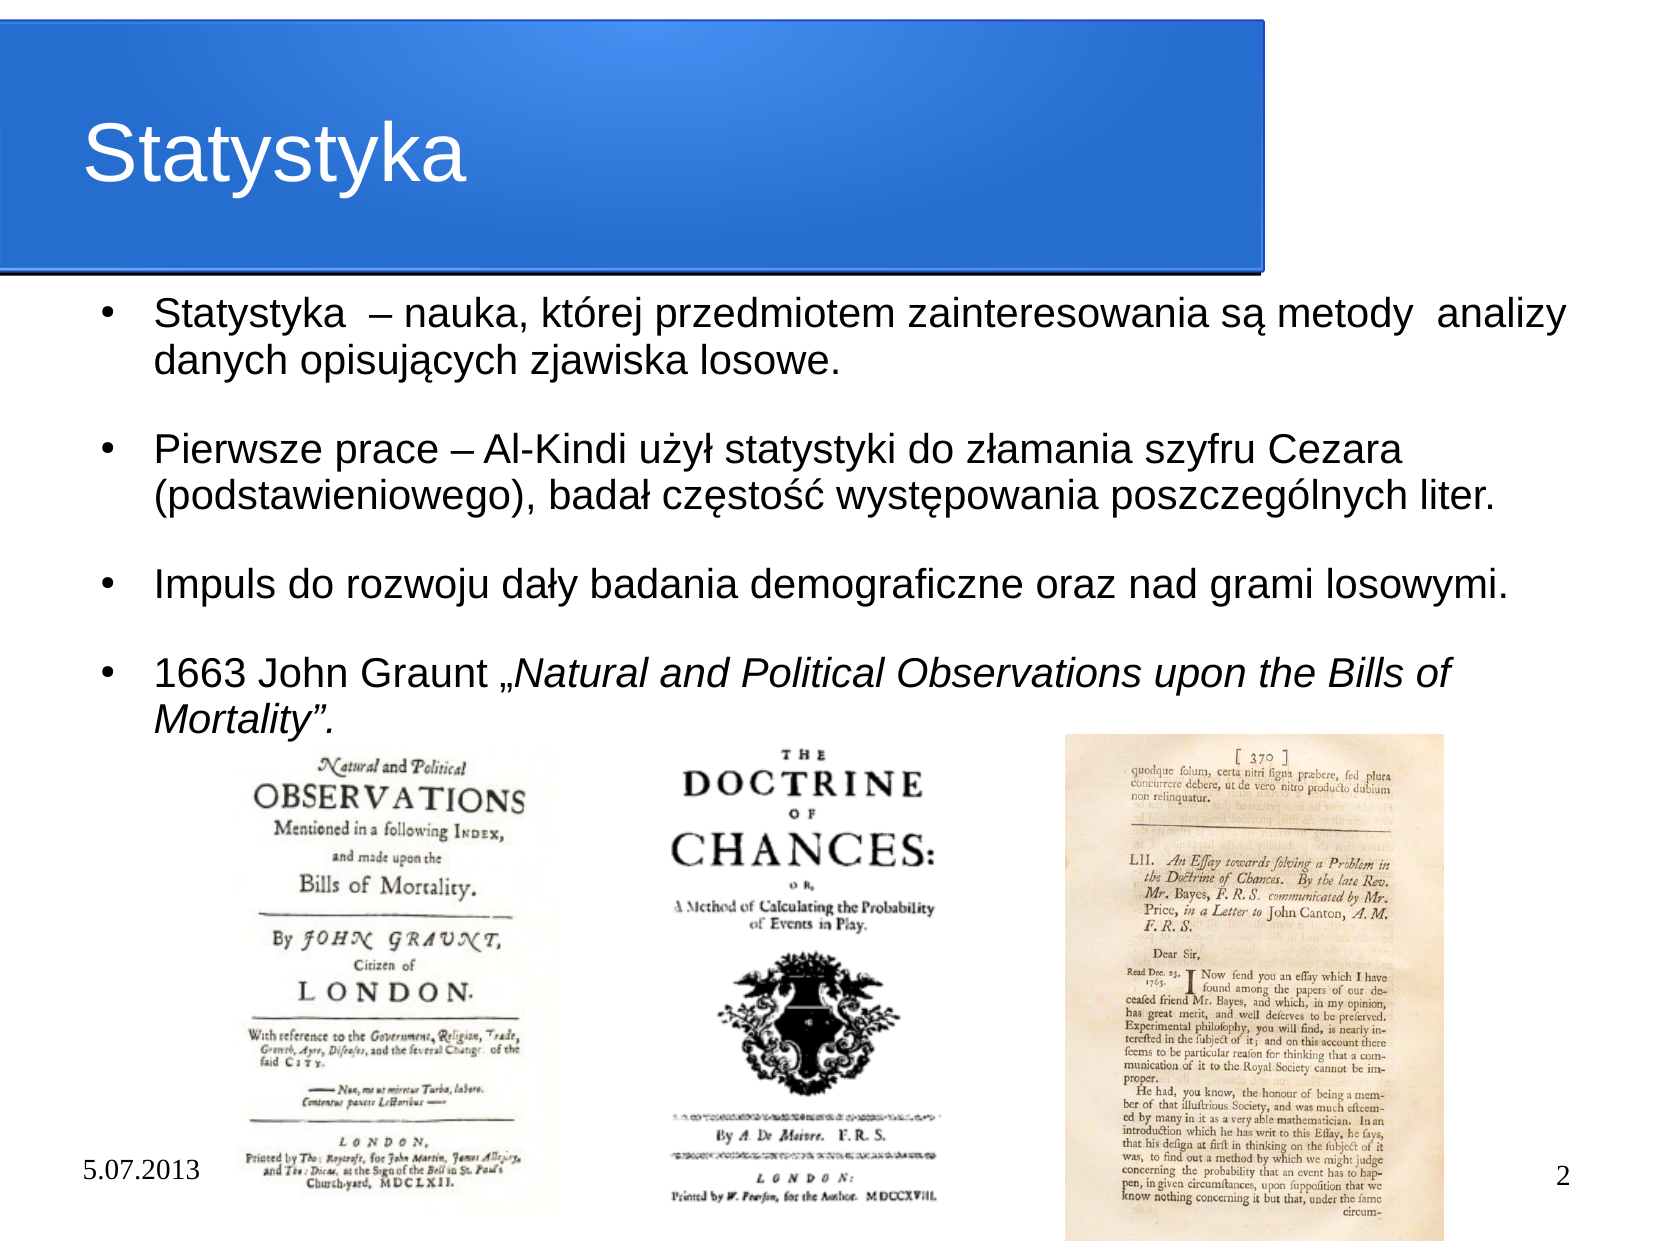

# Statystyka
Statystyka – nauka, której przedmiotem zainteresowania są metody analizy danych opisujących zjawiska losowe.
Pierwsze prace – Al-Kindi użył statystyki do złamania szyfru Cezara (podstawieniowego), badał częstość występowania poszczególnych liter.
Impuls do rozwoju dały badania demograficzne oraz nad grami losowymi.
1663 John Graunt „Natural and Political Observations upon the Bills of Mortality”.
5.07.2013
Statystyka, M. Wolter
2